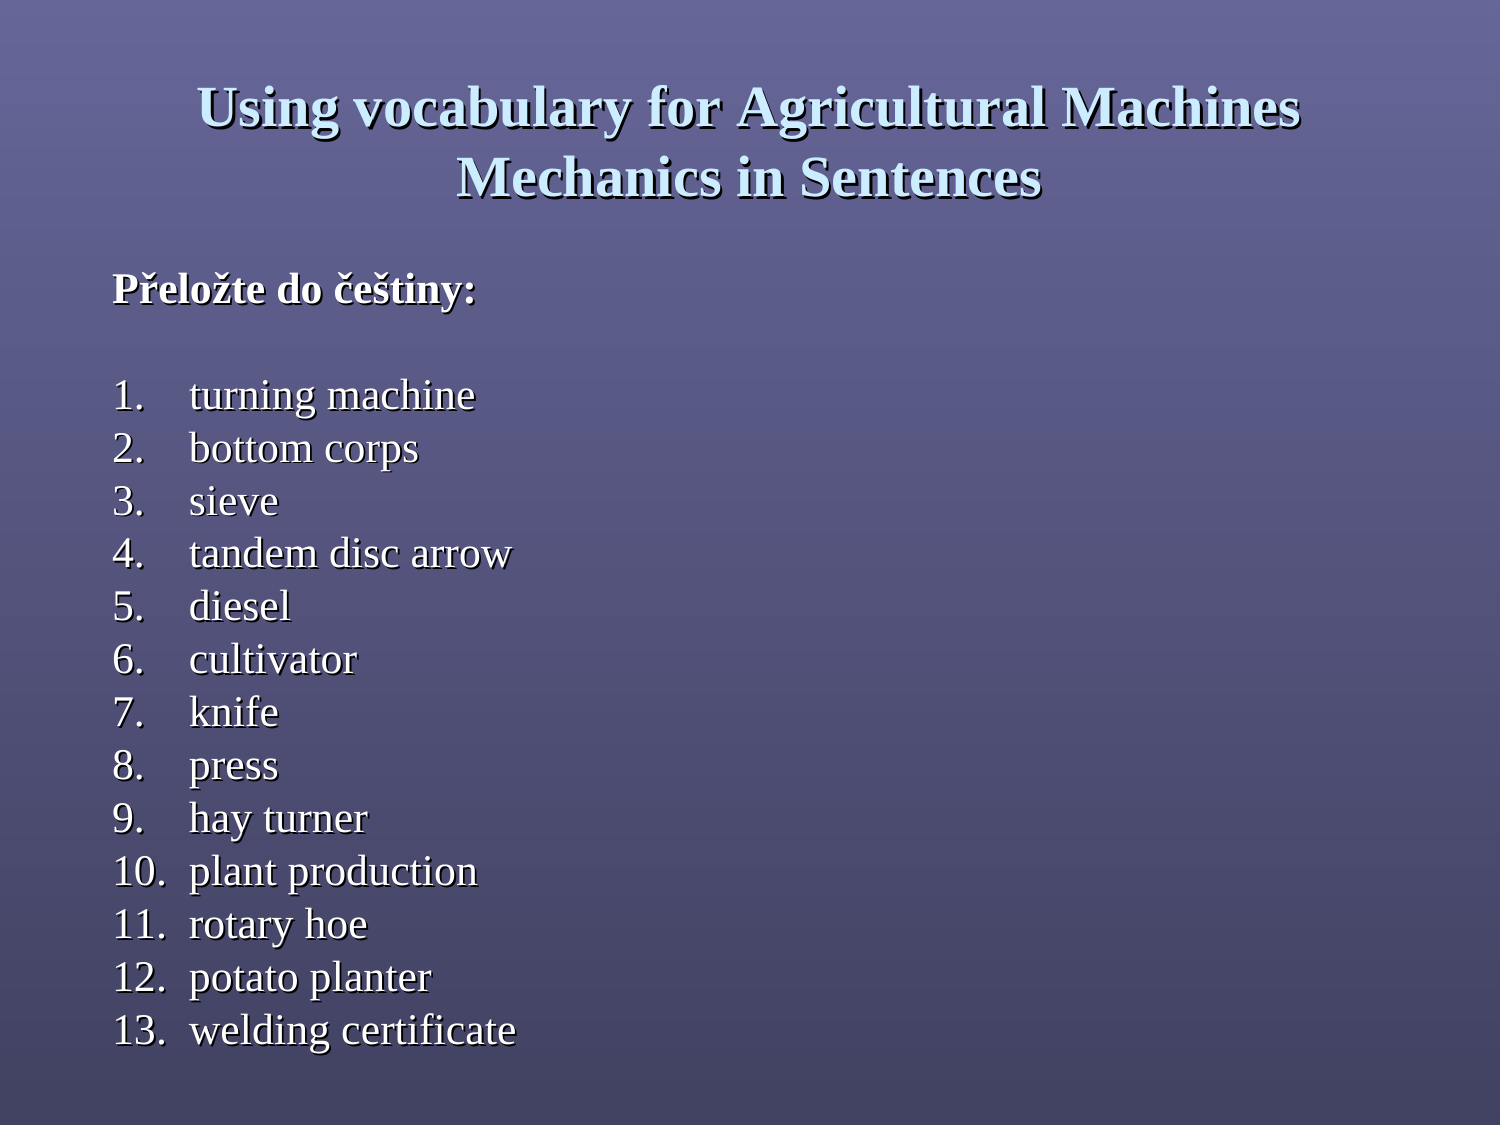

# Using vocabulary for Agricultural Machines Mechanics in Sentences
Přeložte do češtiny:
1. turning machine
2. bottom corps
3. sieve
4. tandem disc arrow
5. diesel
6. cultivator
7. knife
8. press
9. hay turner
10. plant production
11. rotary hoe
12. potato planter
13. welding certificate